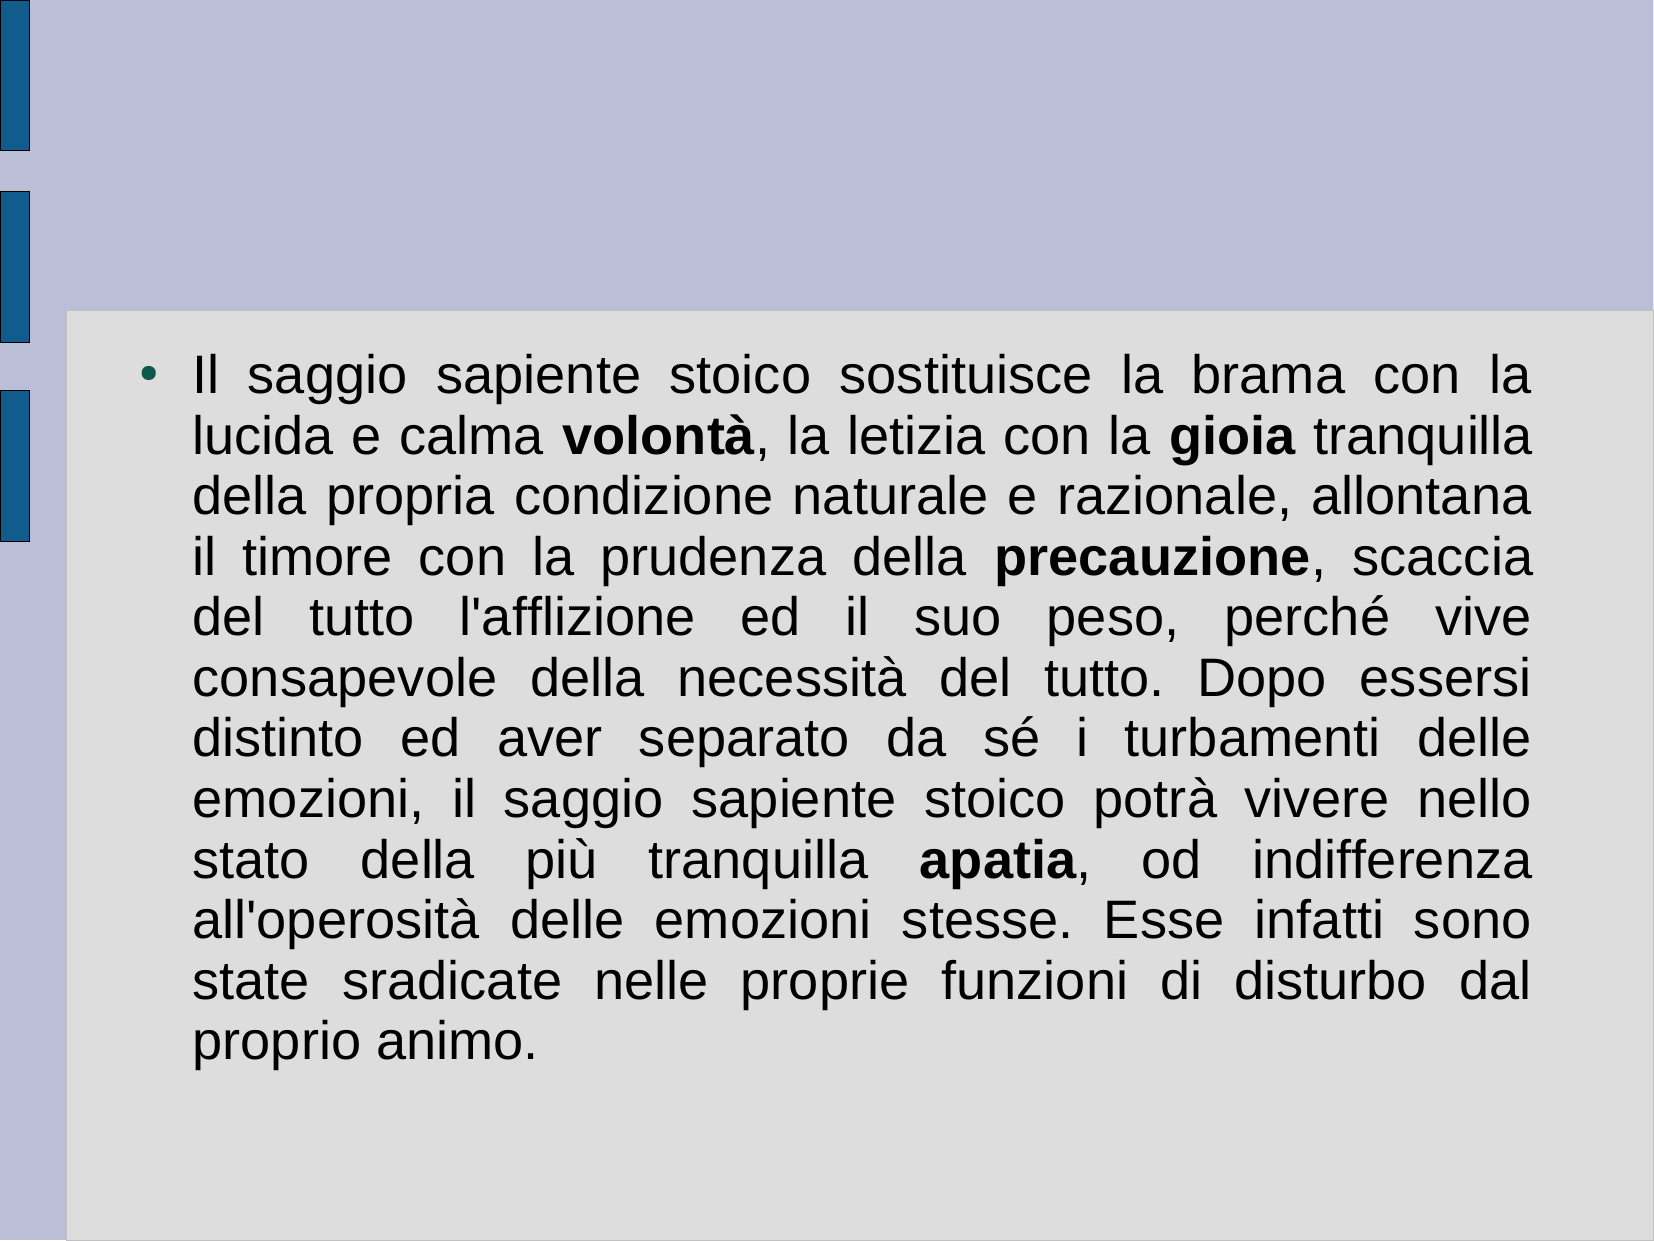

#
Il saggio sapiente stoico sostituisce la brama con la lucida e calma volontà, la letizia con la gioia tranquilla della propria condizione naturale e razionale, allontana il timore con la prudenza della precauzione, scaccia del tutto l'afflizione ed il suo peso, perché vive consapevole della necessità del tutto. Dopo essersi distinto ed aver separato da sé i turbamenti delle emozioni, il saggio sapiente stoico potrà vivere nello stato della più tranquilla apatia, od indifferenza all'operosità delle emozioni stesse. Esse infatti sono state sradicate nelle proprie funzioni di disturbo dal proprio animo.